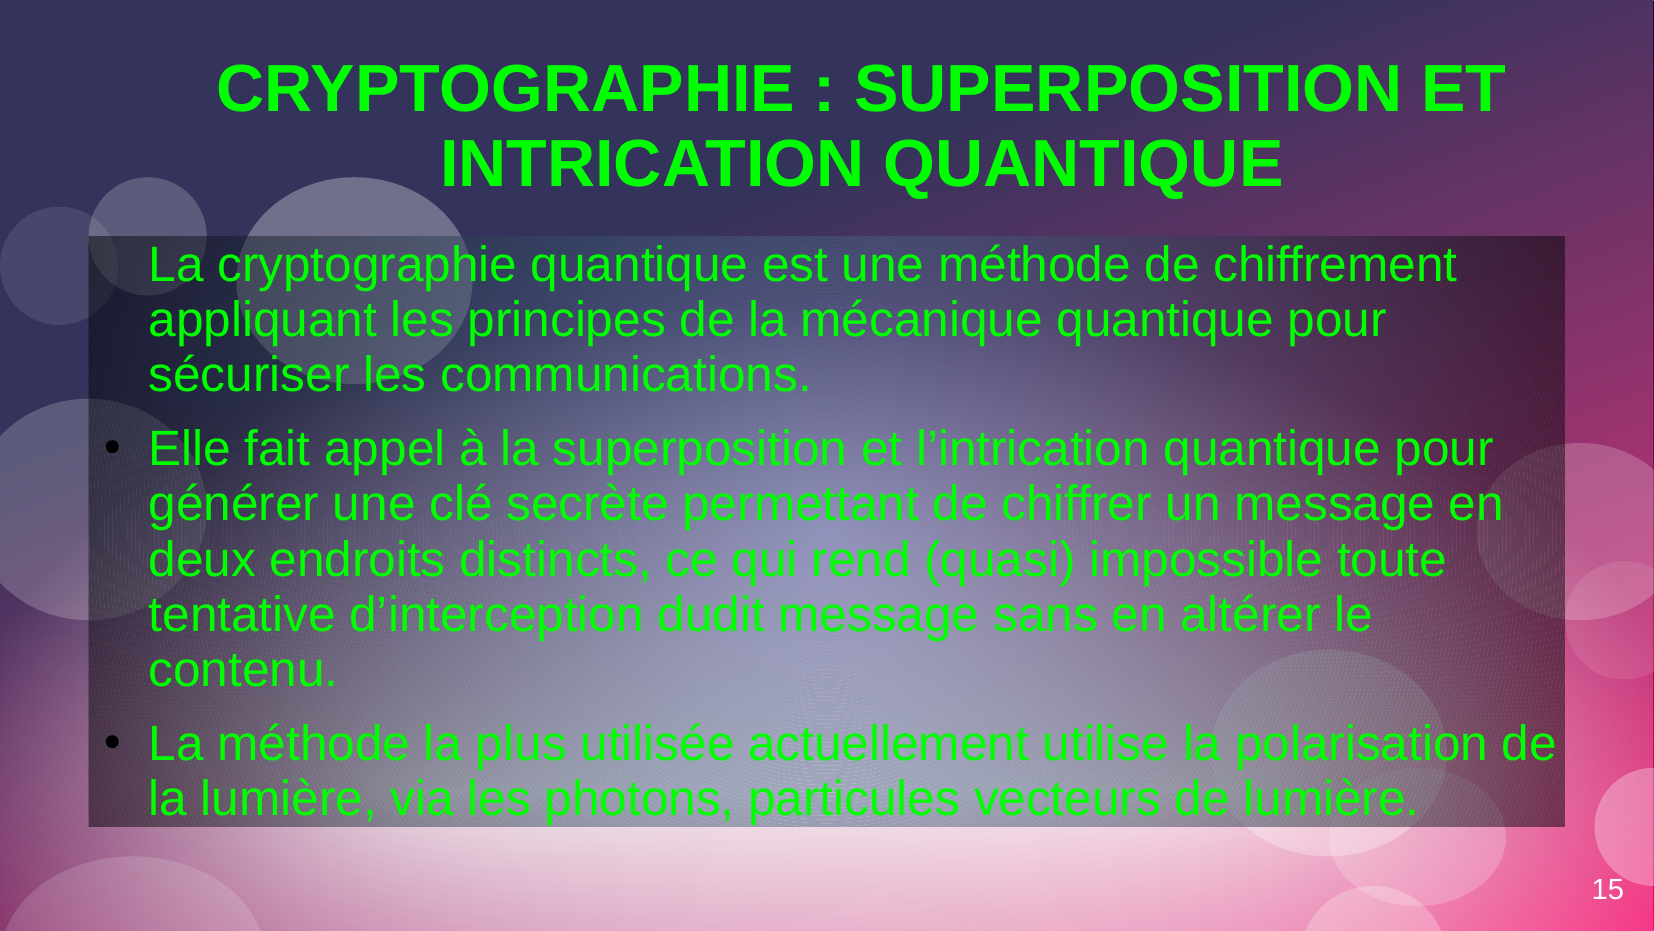

# Cryptographie : superposition et intrication quantique
La cryptographie quantique est une méthode de chiffrement appliquant les principes de la mécanique quantique pour sécuriser les communications.
Elle fait appel à la superposition et l’intrication quantique pour générer une clé secrète permettant de chiffrer un message en deux endroits distincts, ce qui rend (quasi) impossible toute tentative d’interception dudit message sans en altérer le contenu.
La méthode la plus utilisée actuellement utilise la polarisation de la lumière, via les photons, particules vecteurs de lumière.